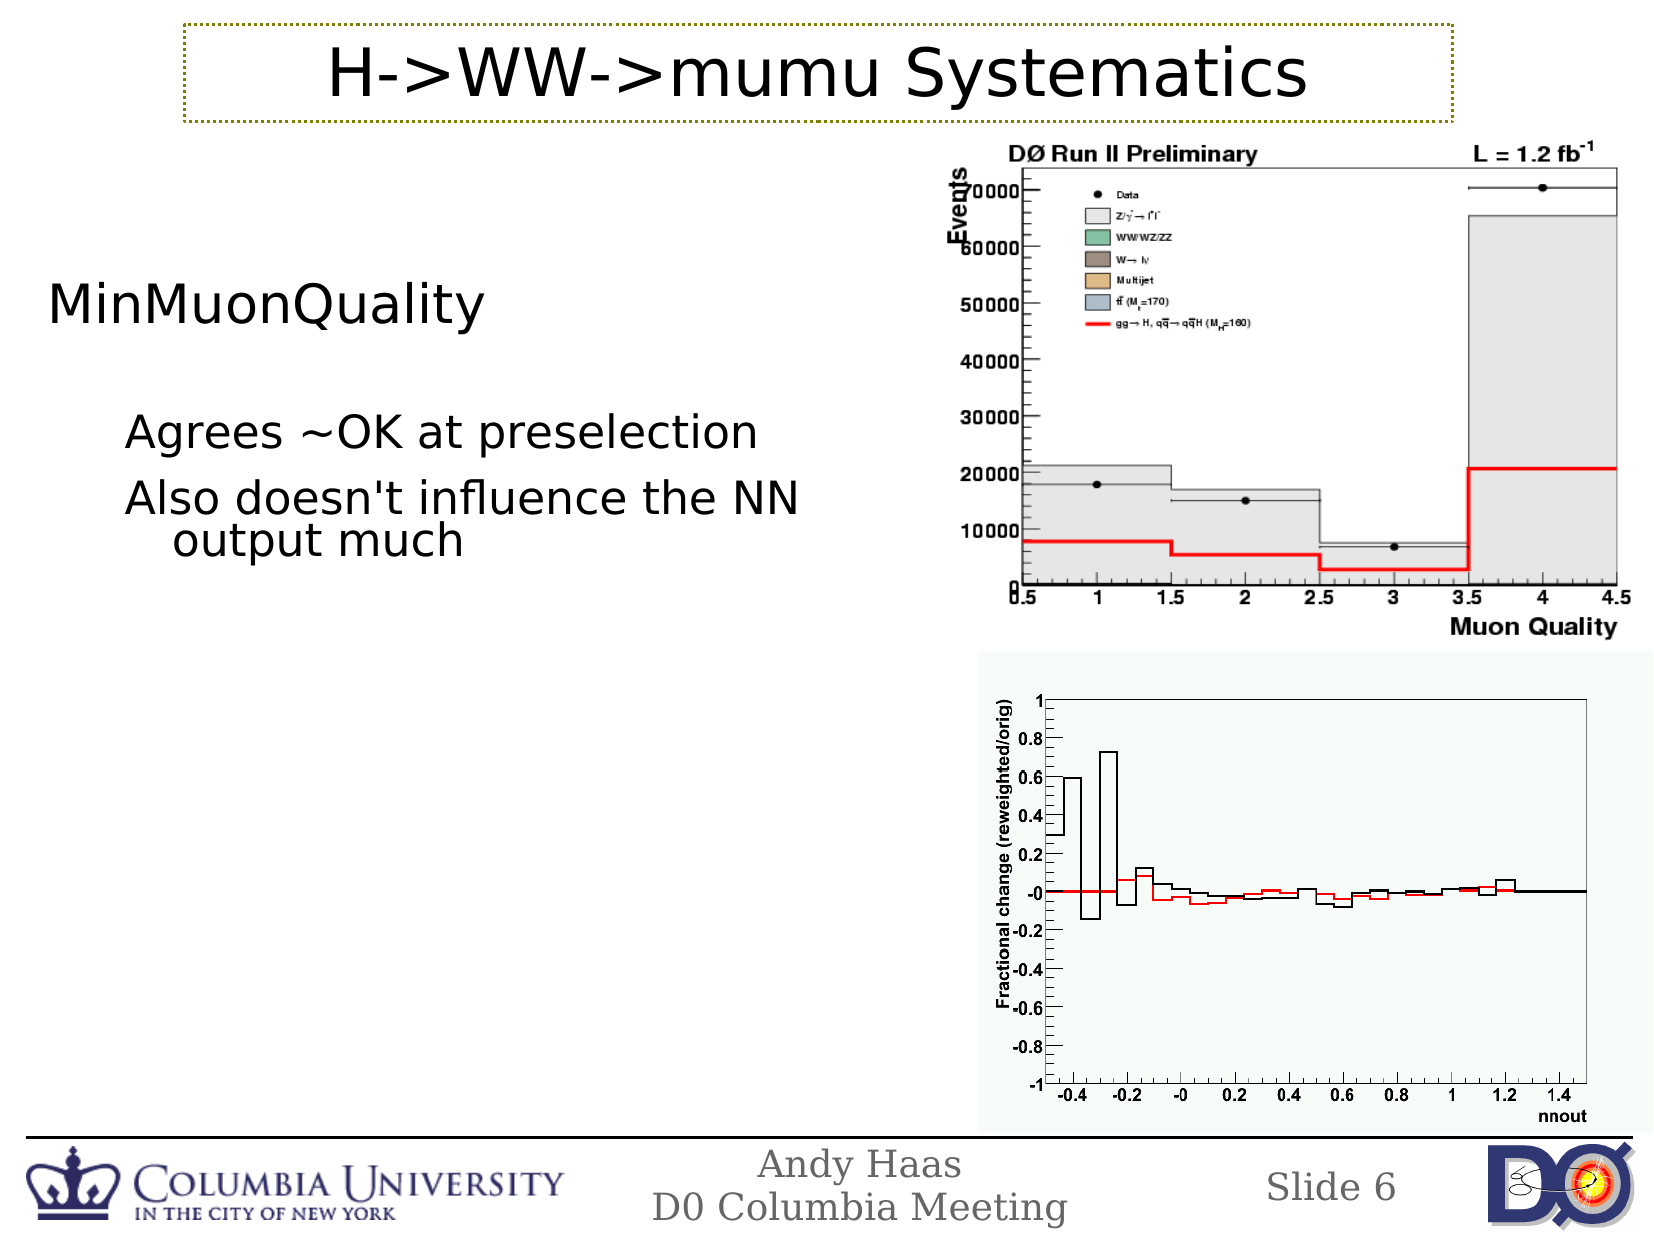

# H->WW->mumu Systematics
MinMuonQuality
Agrees ~OK at preselection
Also doesn't influence the NN output much